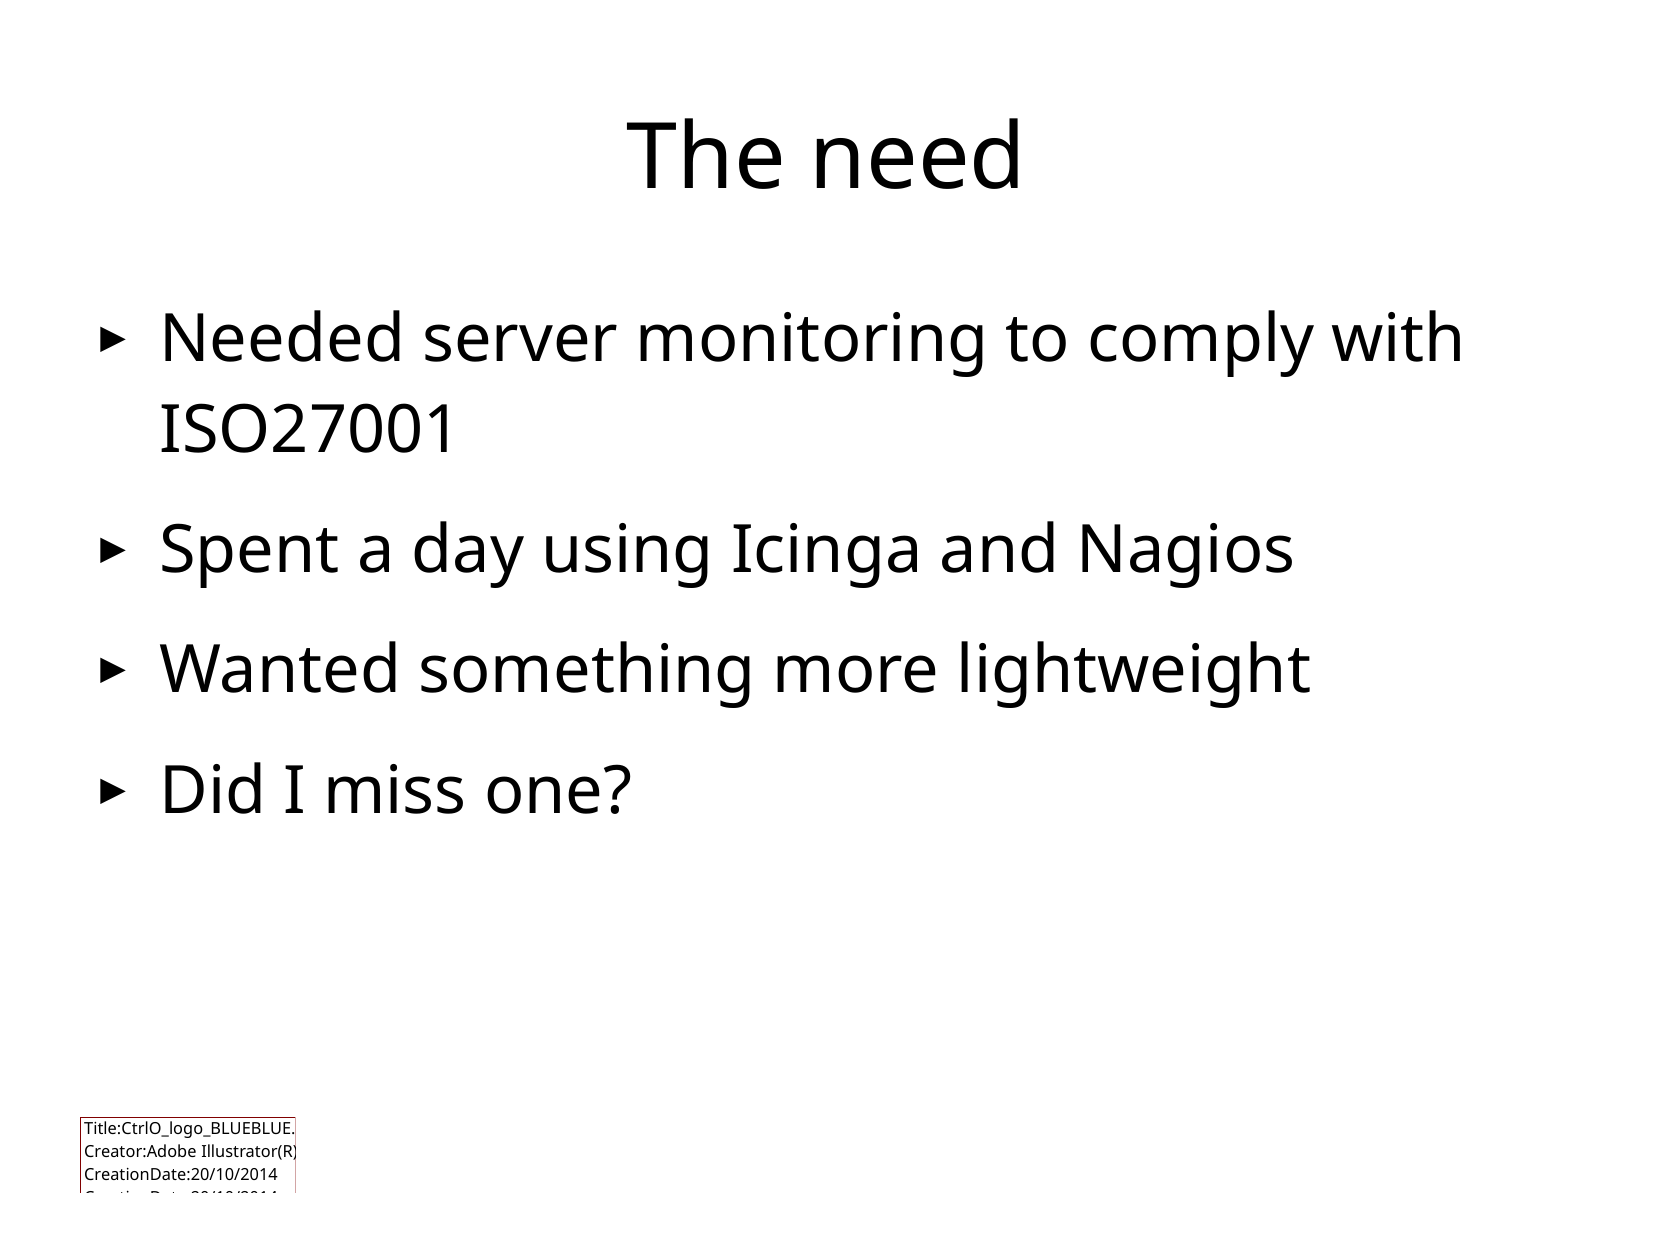

# The need
Needed server monitoring to comply with ISO27001
Spent a day using Icinga and Nagios
Wanted something more lightweight
Did I miss one?